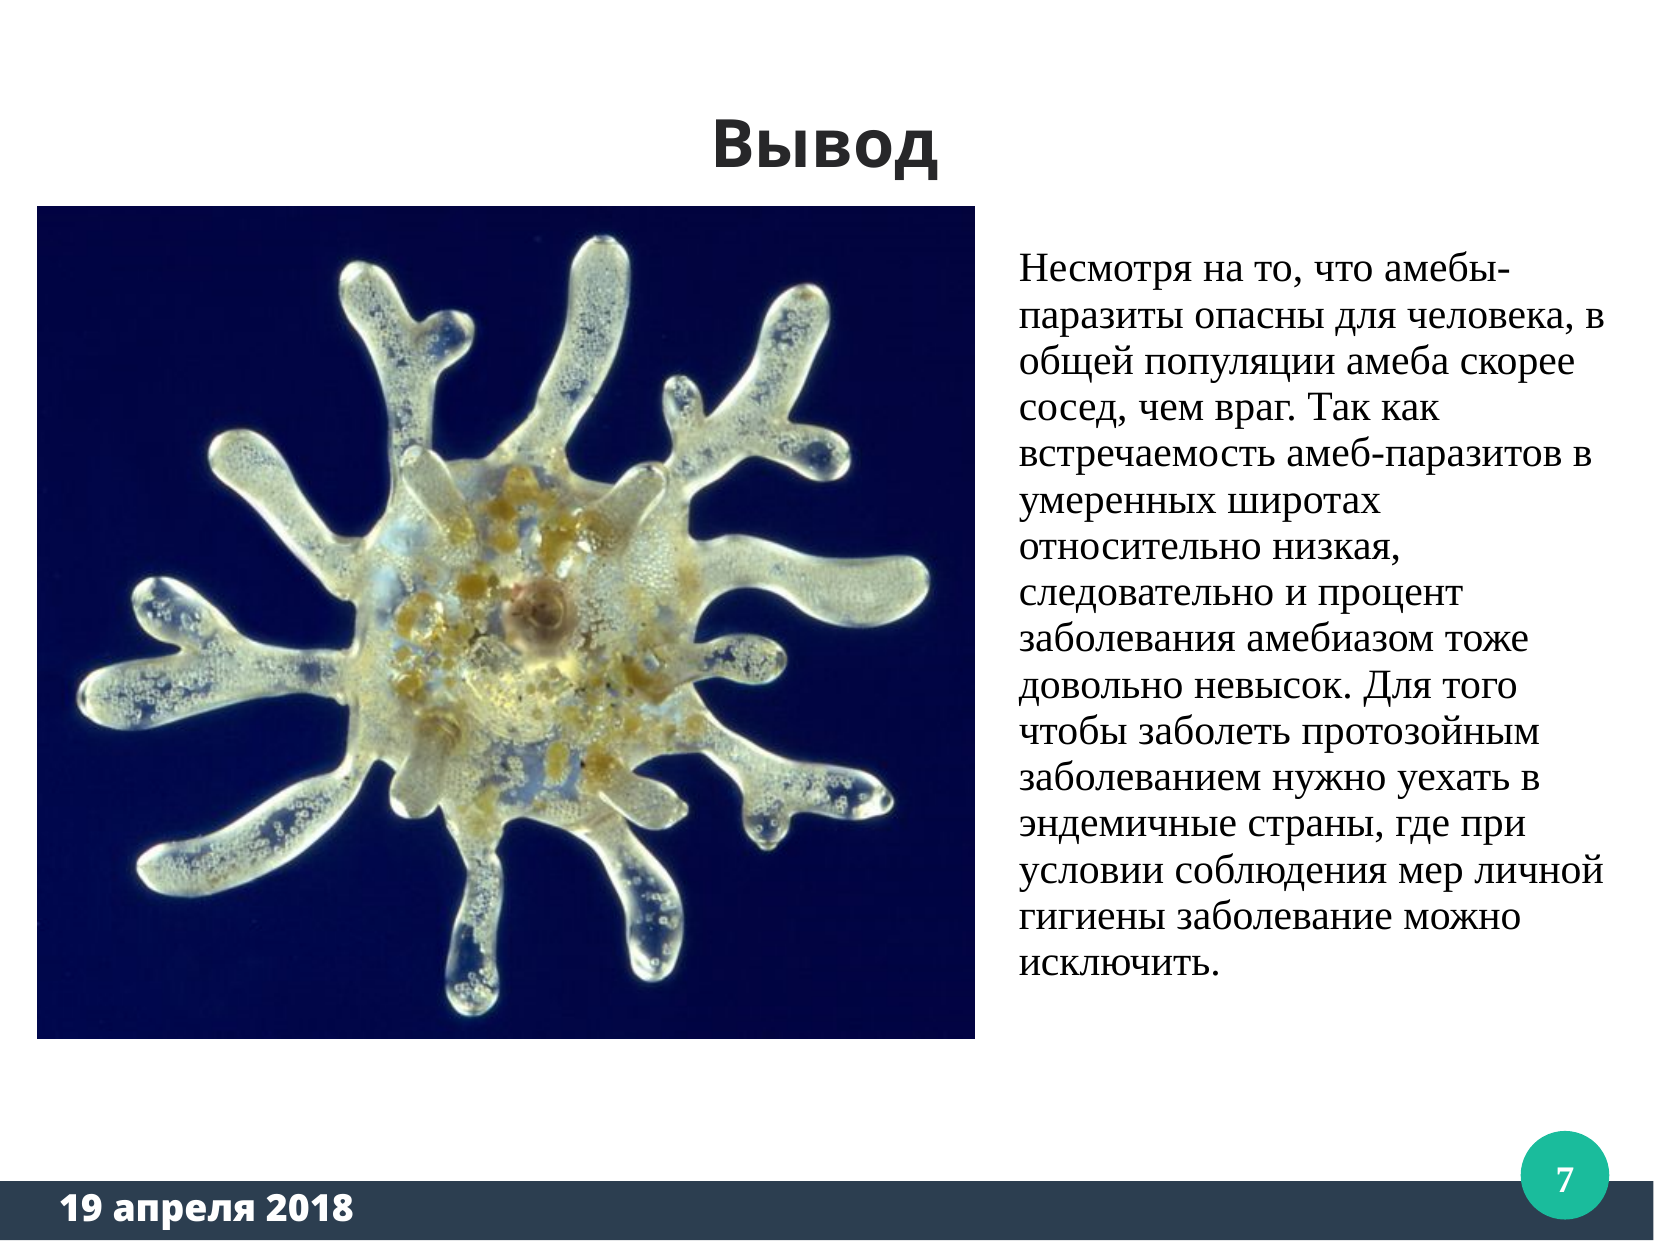

Вывод
Несмотря на то, что амебы-паразиты опасны для человека, в общей популяции амеба скорее сосед, чем враг. Так как встречаемость амеб-паразитов в умеренных широтах относительно низкая, следовательно и процент заболевания амебиазом тоже довольно невысок. Для того чтобы заболеть протозойным заболеванием нужно уехать в эндемичные страны, где при условии соблюдения мер личной гигиены заболевание можно исключить.
7